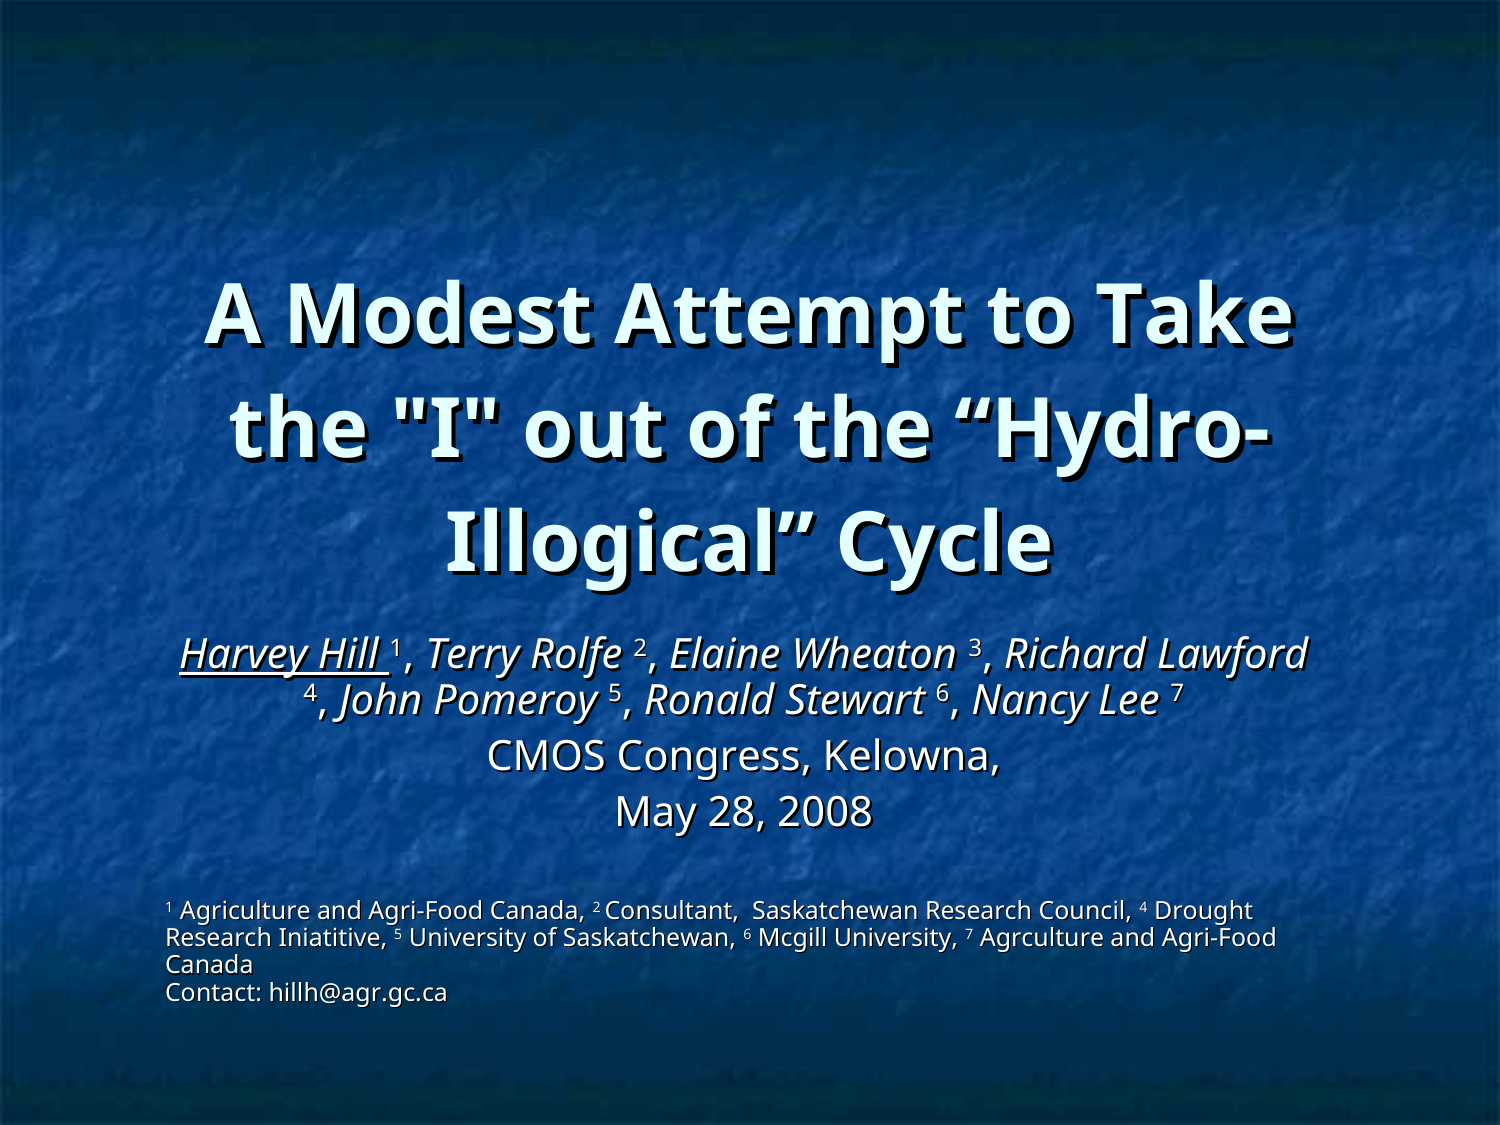

A Modest Attempt to Take the "I" out of the “Hydro-Illogical” Cycle
Harvey Hill 1, Terry Rolfe 2, Elaine Wheaton 3, Richard Lawford 4, John Pomeroy 5, Ronald Stewart 6, Nancy Lee 7
CMOS Congress, Kelowna,
May 28, 2008
1 Agriculture and Agri-Food Canada, 2 Consultant, Saskatchewan Research Council, 4 Drought Research Iniatitive, 5 University of Saskatchewan, 6 Mcgill University, 7 Agrculture and Agri-Food Canada
Contact: hillh@agr.gc.ca